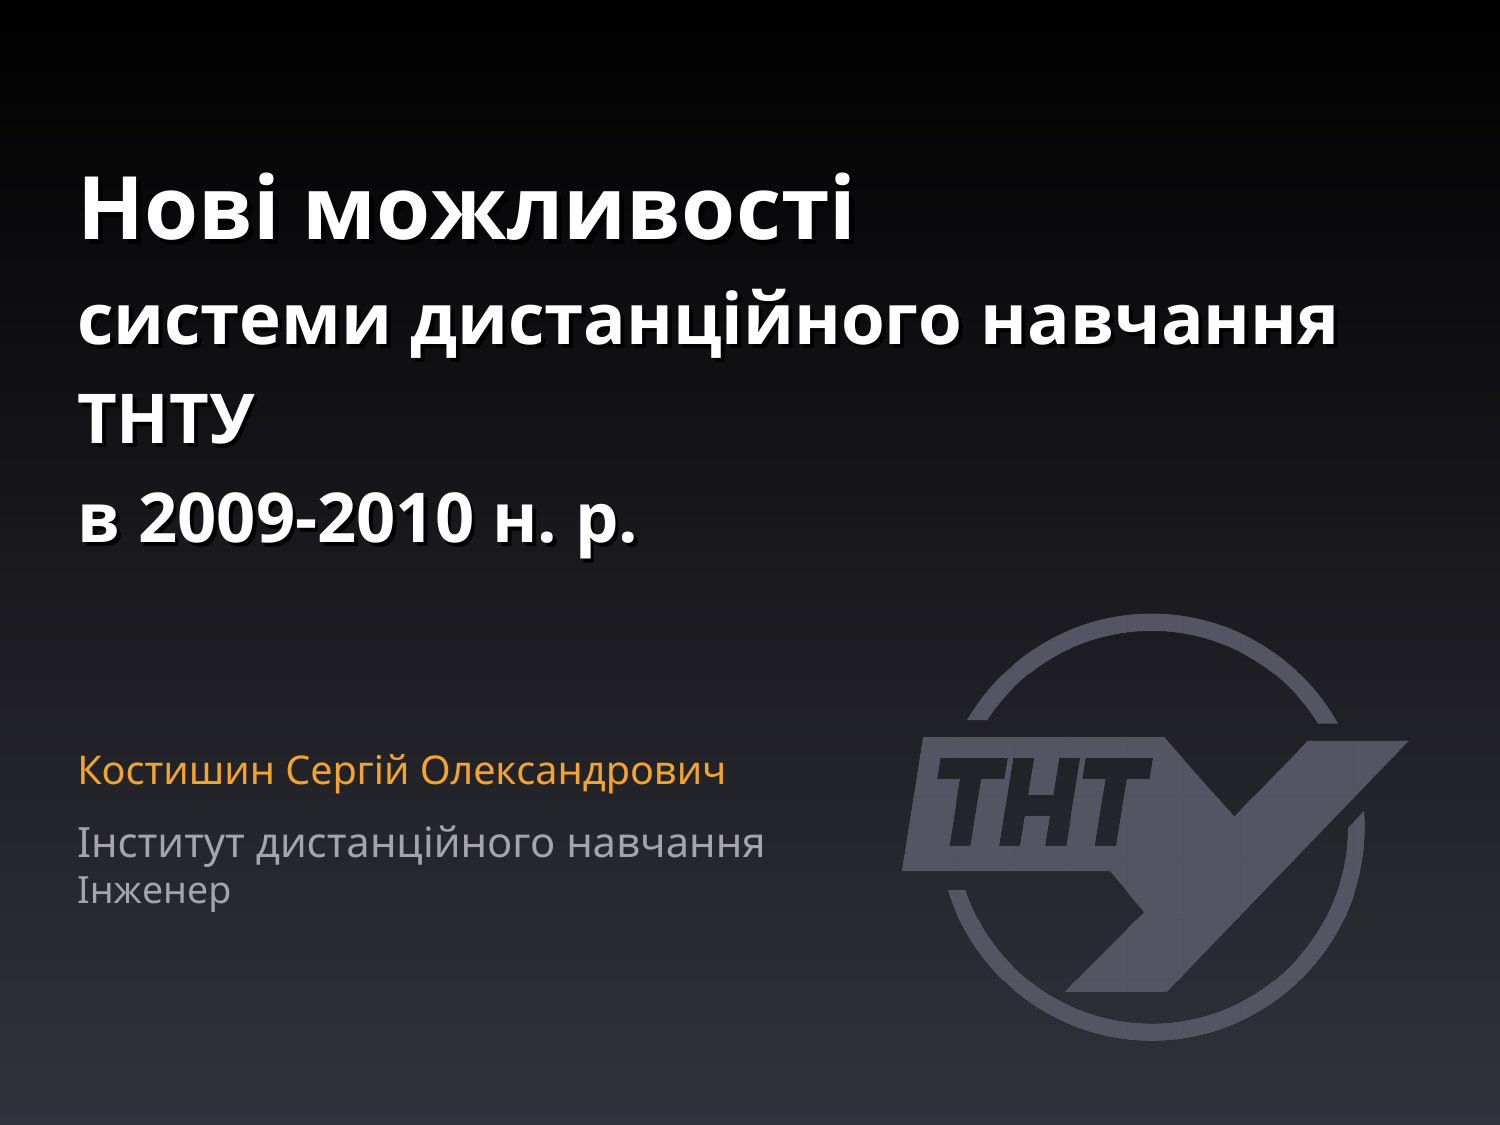

# Нові можливості системи дистанційного навчання ТНТУ в 2009-2010 н. р.
Костишин Сергій Олександрович
Інститут дистанційного навчання
Інженер